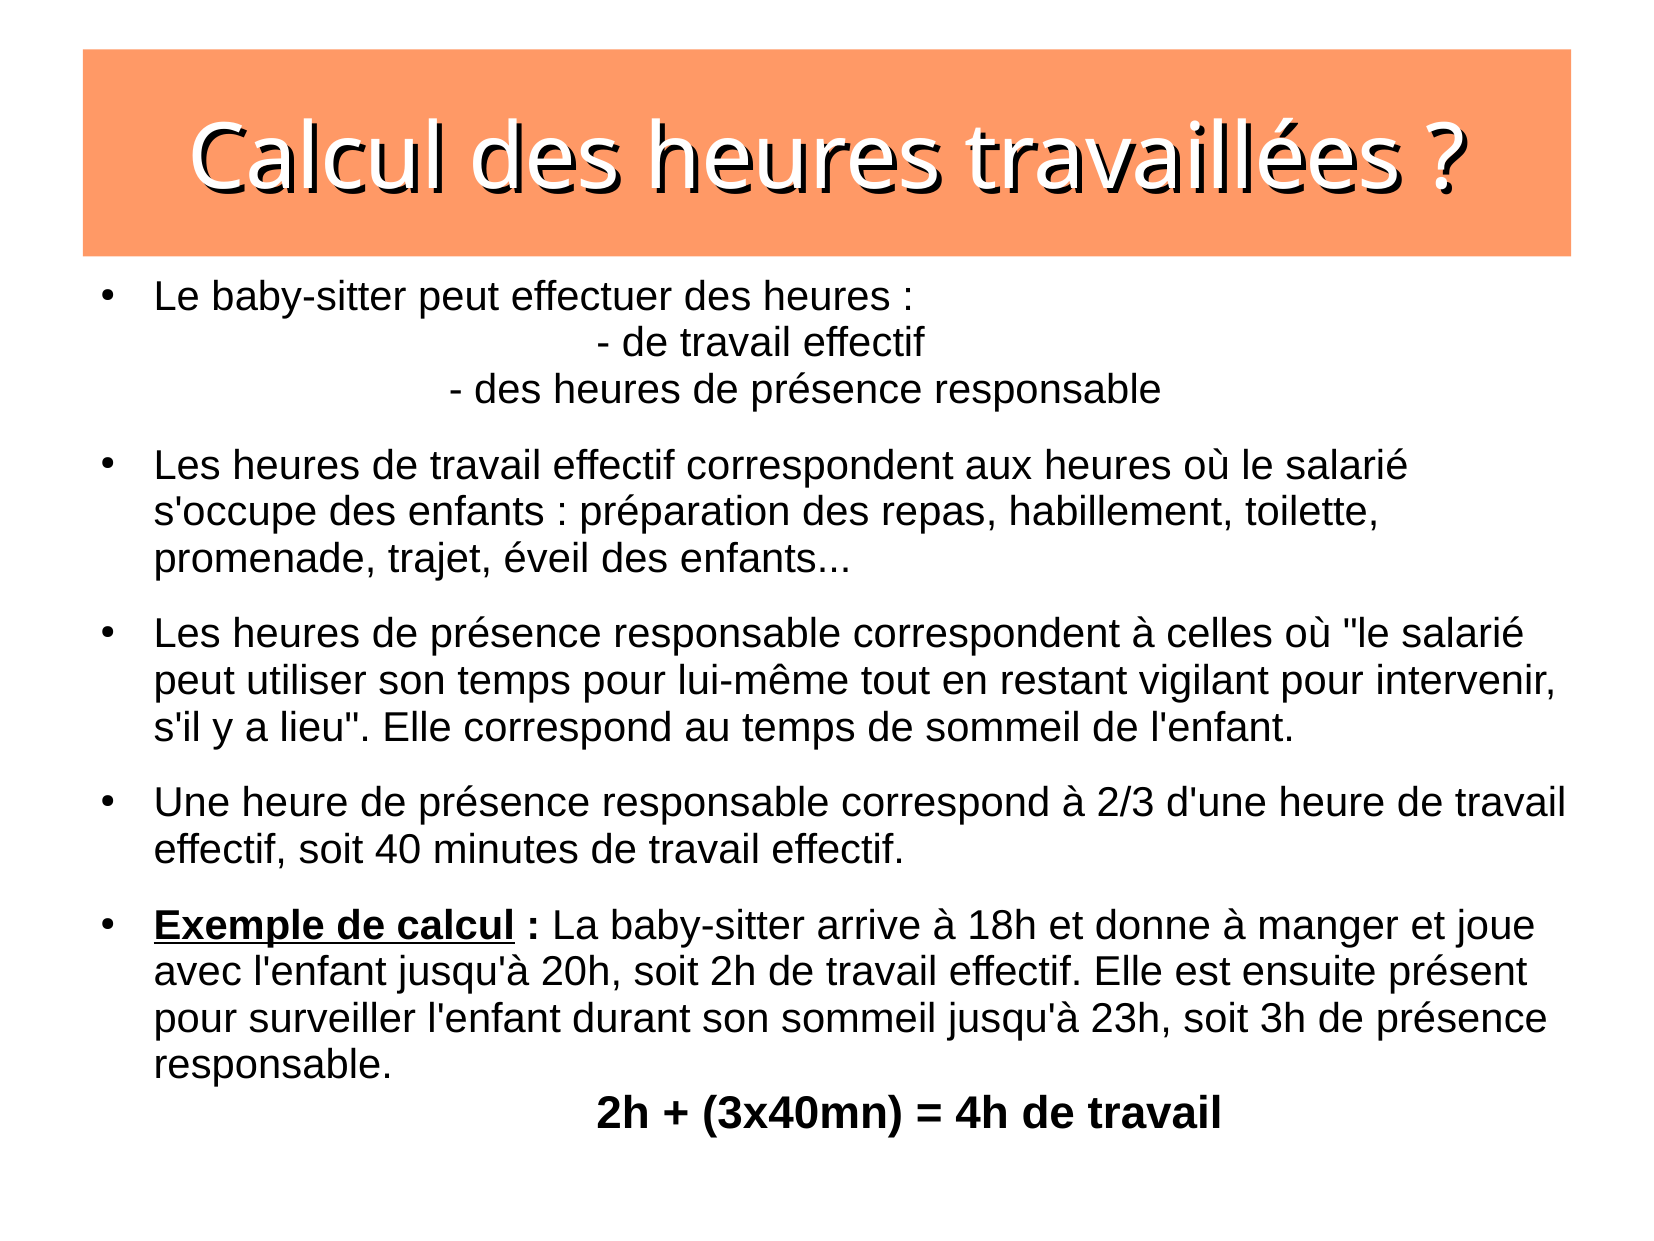

#
Calcul des heures travaillées ?
Le baby-sitter peut effectuer des heures :
						- de travail effectif
				- des heures de présence responsable
Les heures de travail effectif correspondent aux heures où le salarié s'occupe des enfants : préparation des repas, habillement, toilette, promenade, trajet, éveil des enfants...
Les heures de présence responsable correspondent à celles où "le salarié peut utiliser son temps pour lui-même tout en restant vigilant pour intervenir, s'il y a lieu". Elle correspond au temps de sommeil de l'enfant.
Une heure de présence responsable correspond à 2/3 d'une heure de travail effectif, soit 40 minutes de travail effectif.
Exemple de calcul : La baby-sitter arrive à 18h et donne à manger et joue avec l'enfant jusqu'à 20h, soit 2h de travail effectif. Elle est ensuite présent pour surveiller l'enfant durant son sommeil jusqu'à 23h, soit 3h de présence responsable.
						2h + (3x40mn) = 4h de travail